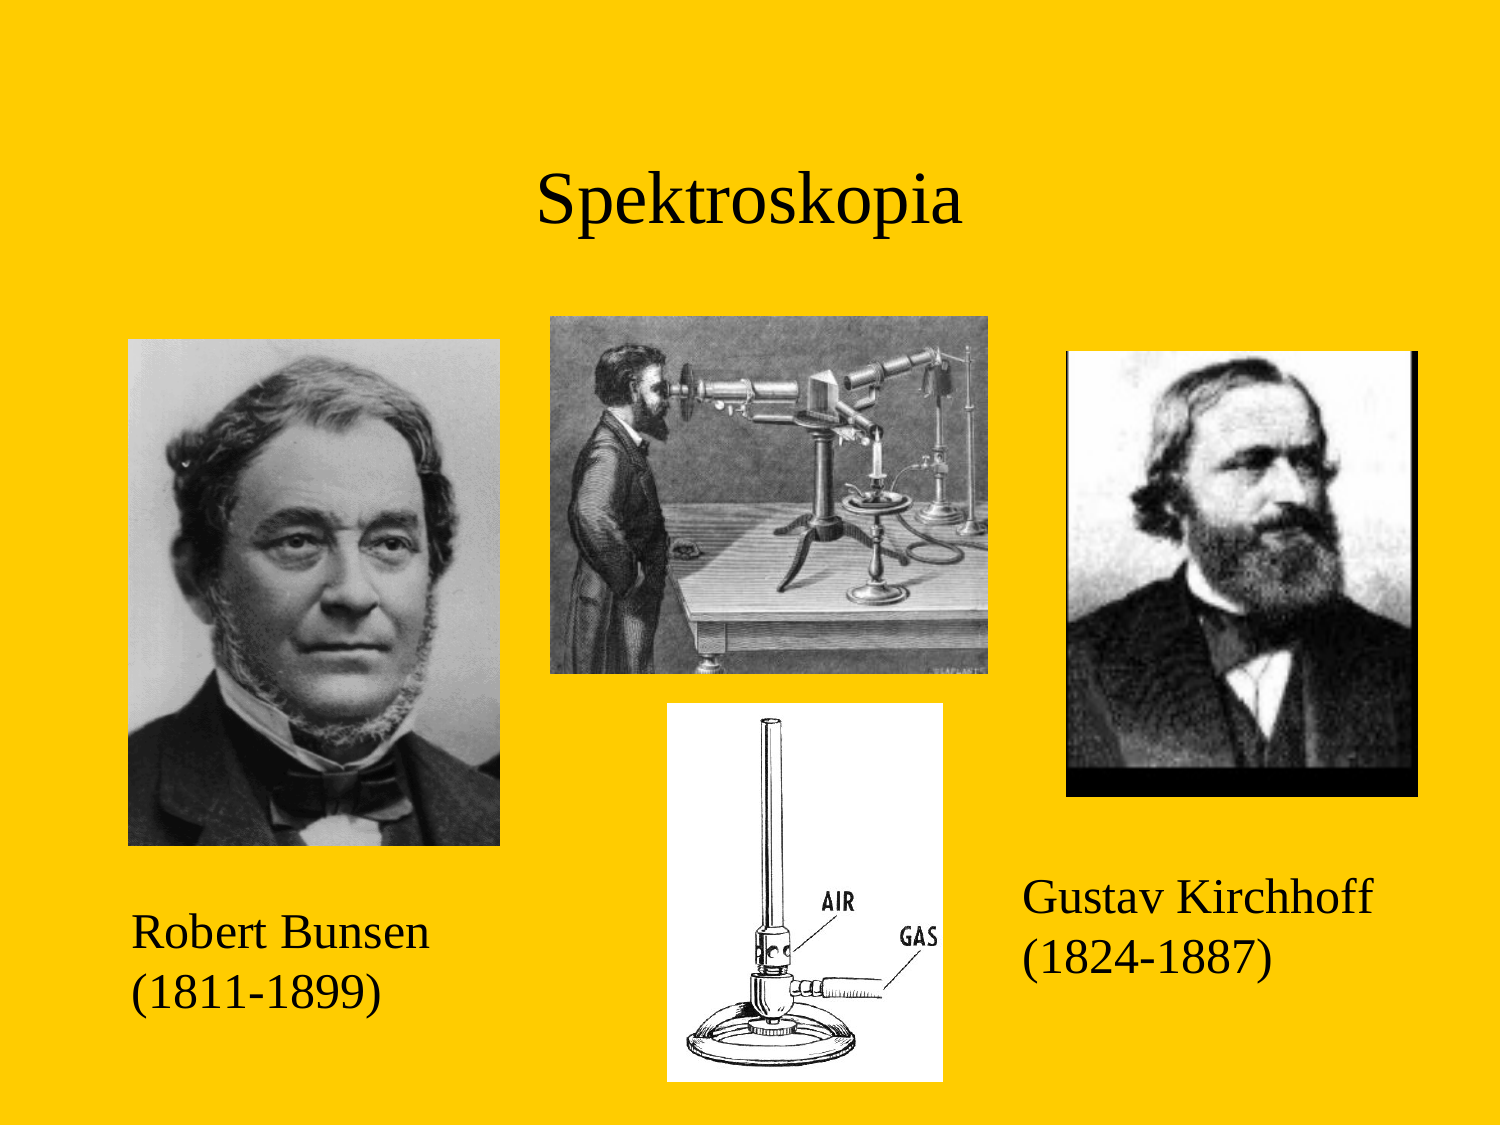

# Spektroskopia
Gustav Kirchhoff (1824-1887)
Robert Bunsen (1811-1899)